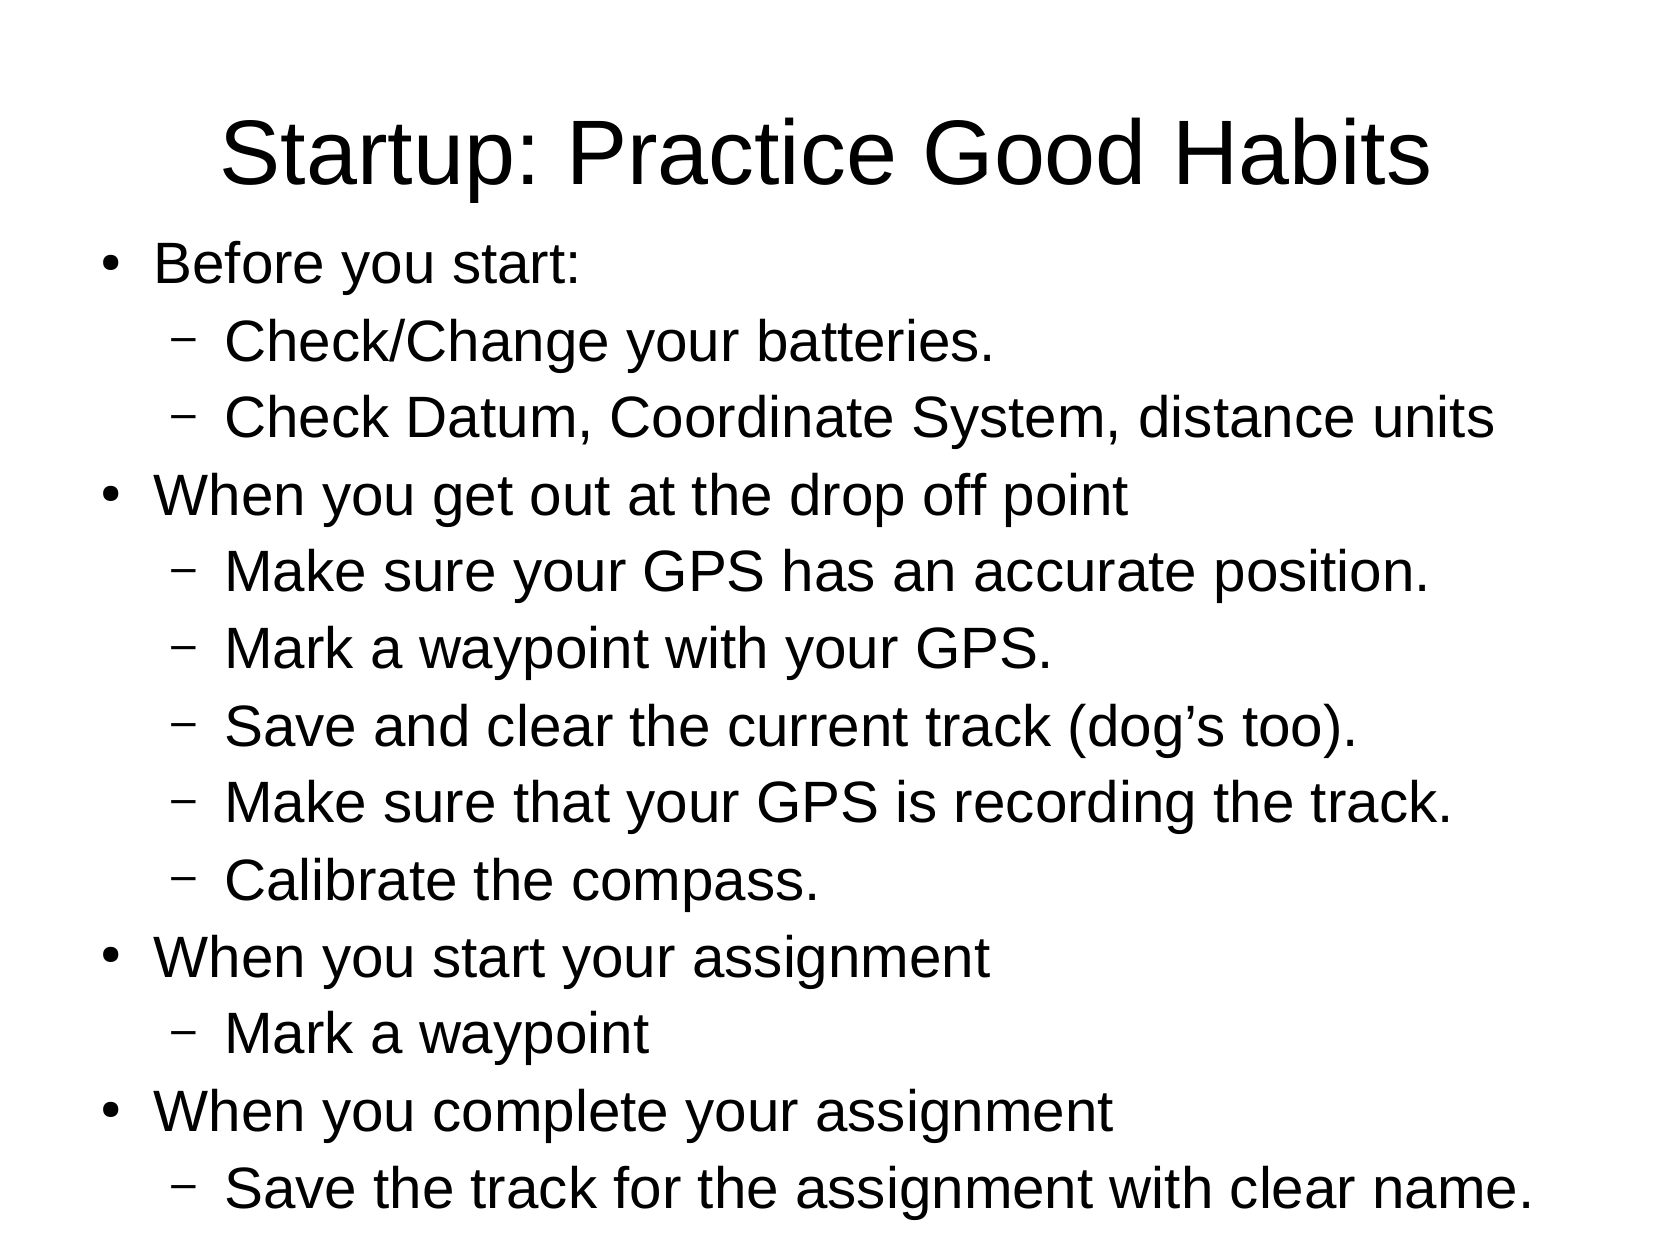

# Startup: Practice Good Habits
Before you start:
Check/Change your batteries.
Check Datum, Coordinate System, distance units
When you get out at the drop off point
Make sure your GPS has an accurate position.
Mark a waypoint with your GPS.
Save and clear the current track (dog’s too).
Make sure that your GPS is recording the track.
Calibrate the compass.
When you start your assignment
Mark a waypoint
When you complete your assignment
Save the track for the assignment with clear name.